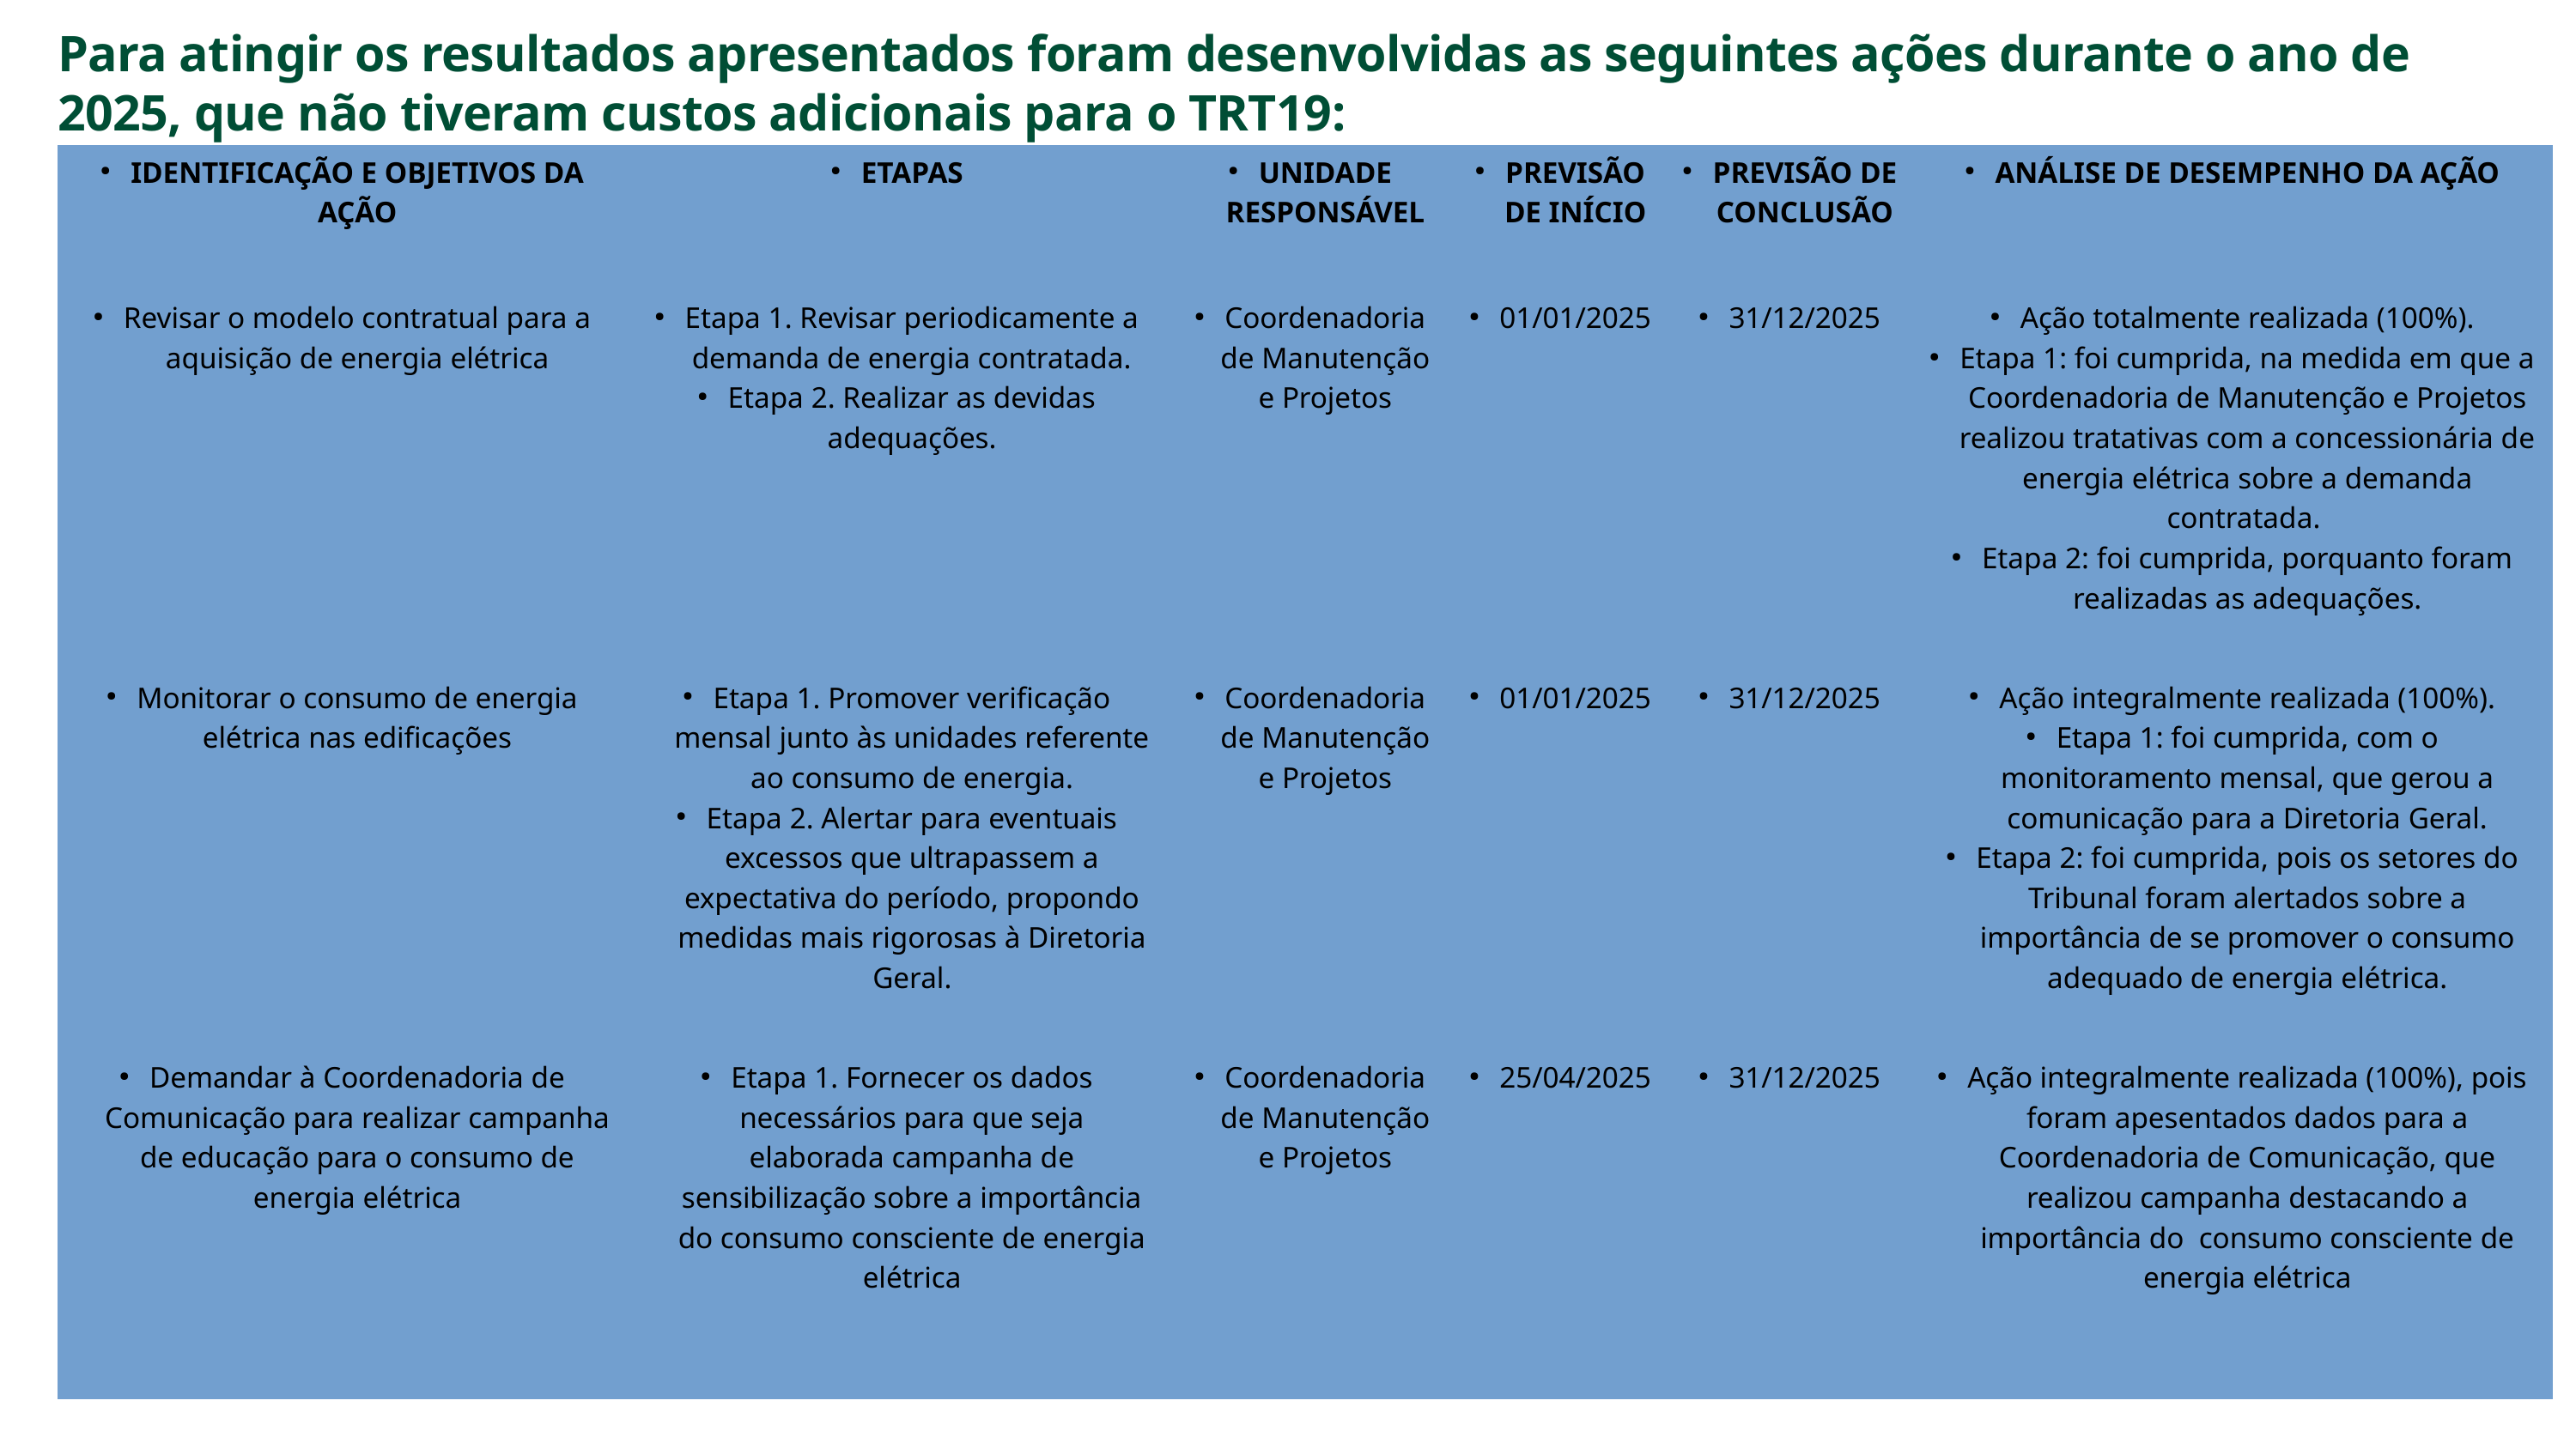

Para atingir os resultados apresentados foram desenvolvidas as seguintes ações durante o ano de 2025, que não tiveram custos adicionais para o TRT19:
| IDENTIFICAÇÃO E OBJETIVOS DA AÇÃO | ETAPAS | UNIDADE RESPONSÁVEL | PREVISÃO DE INÍCIO | PREVISÃO DE CONCLUSÃO | ANÁLISE DE DESEMPENHO DA AÇÃO |
| --- | --- | --- | --- | --- | --- |
| Revisar o modelo contratual para a aquisição de energia elétrica | Etapa 1. Revisar periodicamente a demanda de energia contratada. Etapa 2. Realizar as devidas adequações. | Coordenadoria de Manutenção e Projetos | 01/01/2025 | 31/12/2025 | Ação totalmente realizada (100%). Etapa 1: foi cumprida, na medida em que a Coordenadoria de Manutenção e Projetos realizou tratativas com a concessionária de energia elétrica sobre a demanda contratada. Etapa 2: foi cumprida, porquanto foram realizadas as adequações. |
| Monitorar o consumo de energia elétrica nas edificações | Etapa 1. Promover verificação mensal junto às unidades referente ao consumo de energia. Etapa 2. Alertar para eventuais excessos que ultrapassem a expectativa do período, propondo medidas mais rigorosas à Diretoria Geral. | Coordenadoria de Manutenção e Projetos | 01/01/2025 | 31/12/2025 | Ação integralmente realizada (100%). Etapa 1: foi cumprida, com o monitoramento mensal, que gerou a comunicação para a Diretoria Geral. Etapa 2: foi cumprida, pois os setores do Tribunal foram alertados sobre a importância de se promover o consumo adequado de energia elétrica. |
| Demandar à Coordenadoria de Comunicação para realizar campanha de educação para o consumo de energia elétrica | Etapa 1. Fornecer os dados necessários para que seja elaborada campanha de sensibilização sobre a importância do consumo consciente de energia elétrica | Coordenadoria de Manutenção e Projetos | 25/04/2025 | 31/12/2025 | Ação integralmente realizada (100%), pois foram apesentados dados para a Coordenadoria de Comunicação, que realizou campanha destacando a importância do consumo consciente de energia elétrica |